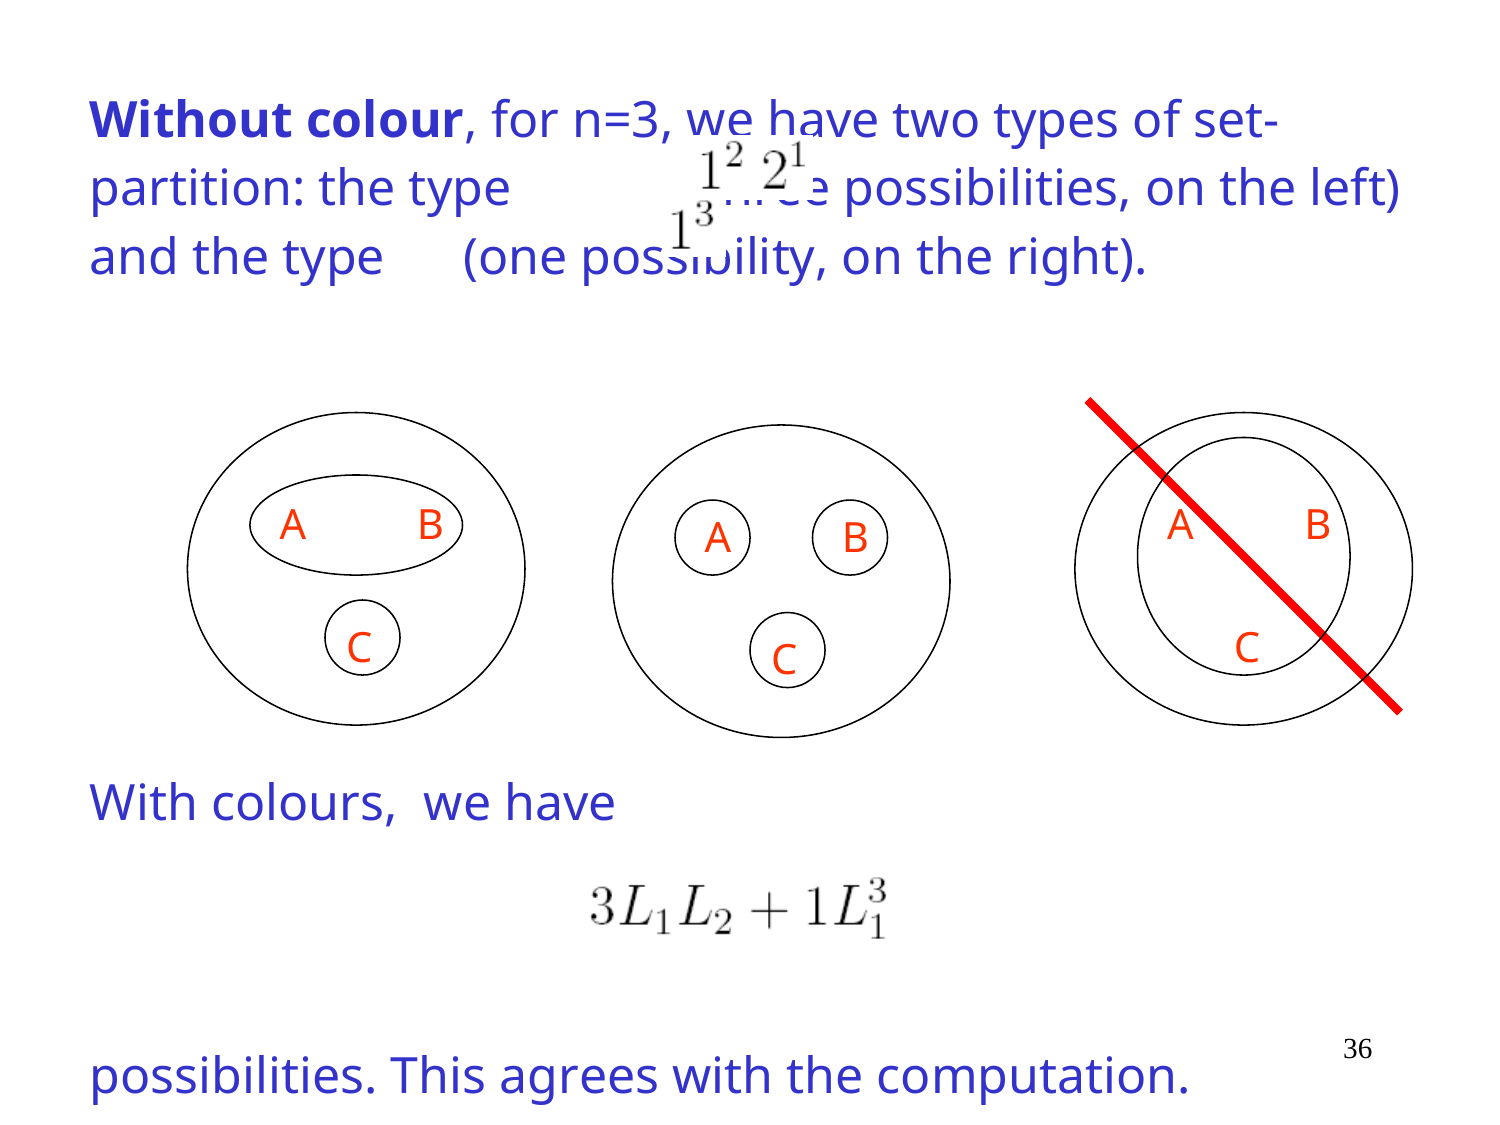

Without colour, for n=3, we have two types of set-partition: the type 		(three possibilities, on the left) and the type (one possibility, on the right).
With colours, we have
possibilities. This agrees with the computation.
A
B
C
A
B
C
A
B
C
36